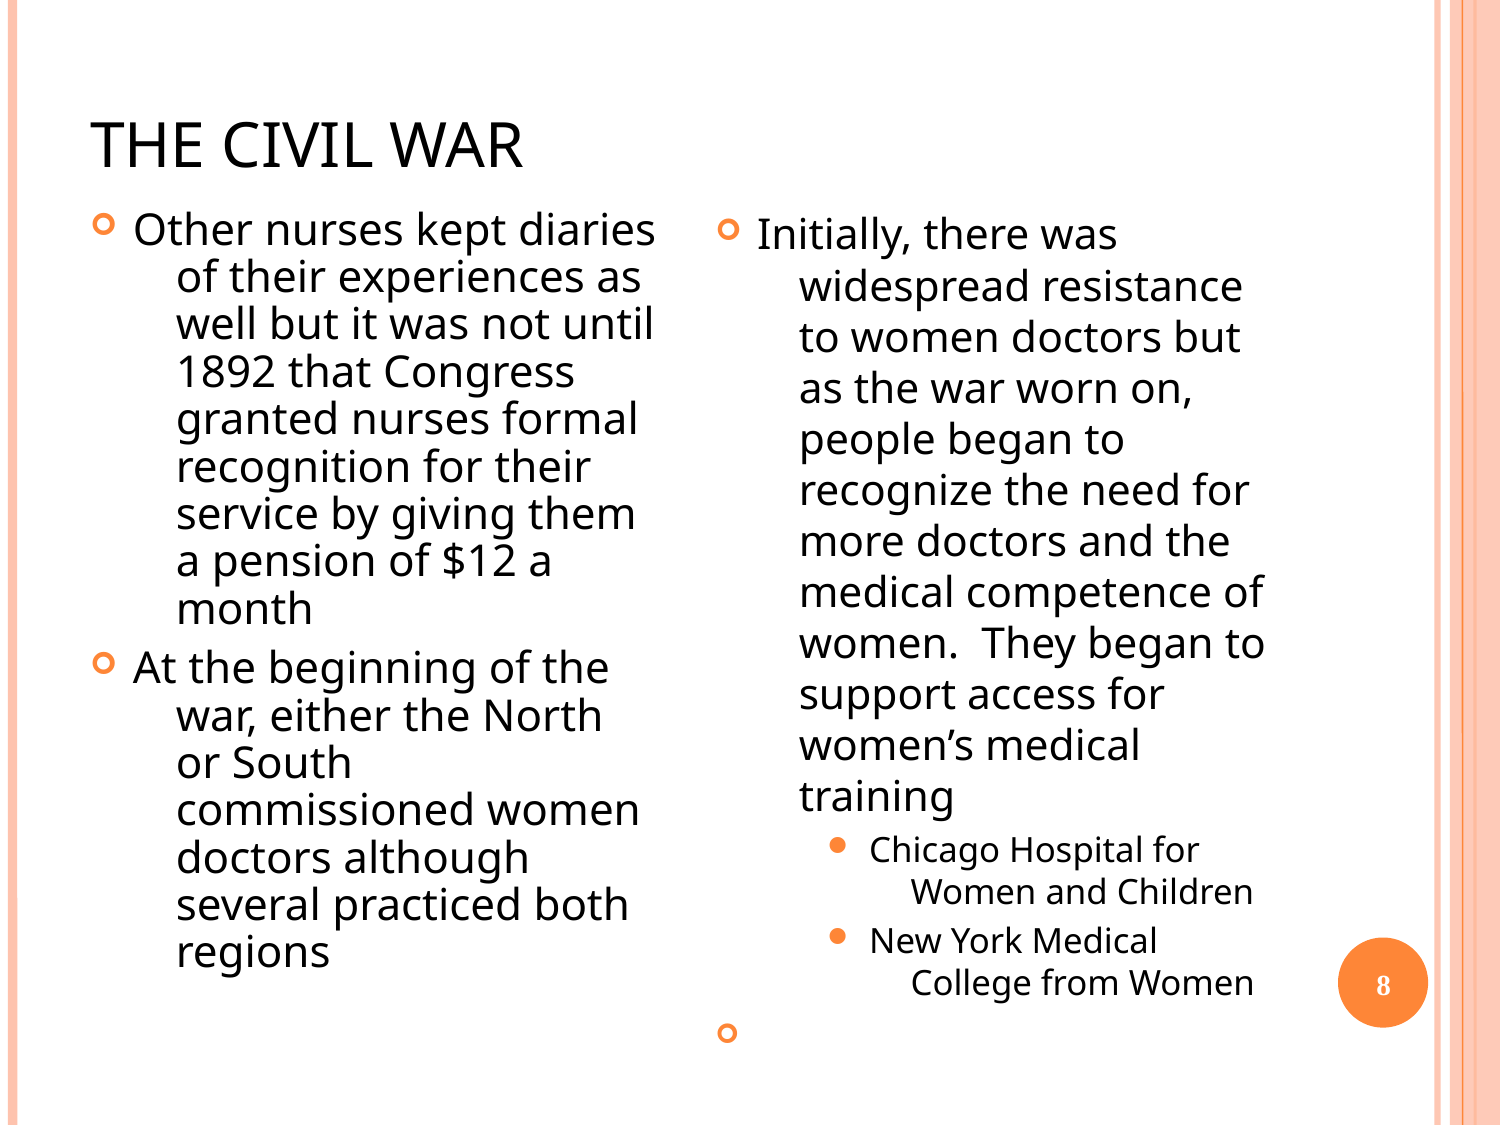

# The Civil War
Other nurses kept diaries of their experiences as well but it was not until 1892 that Congress granted nurses formal recognition for their service by giving them a pension of $12 a month
At the beginning of the war, either the North or South commissioned women doctors although several practiced both regions
Initially, there was widespread resistance to women doctors but as the war worn on, people began to recognize the need for more doctors and the medical competence of women. They began to support access for women’s medical training
Chicago Hospital for Women and Children
New York Medical College from Women